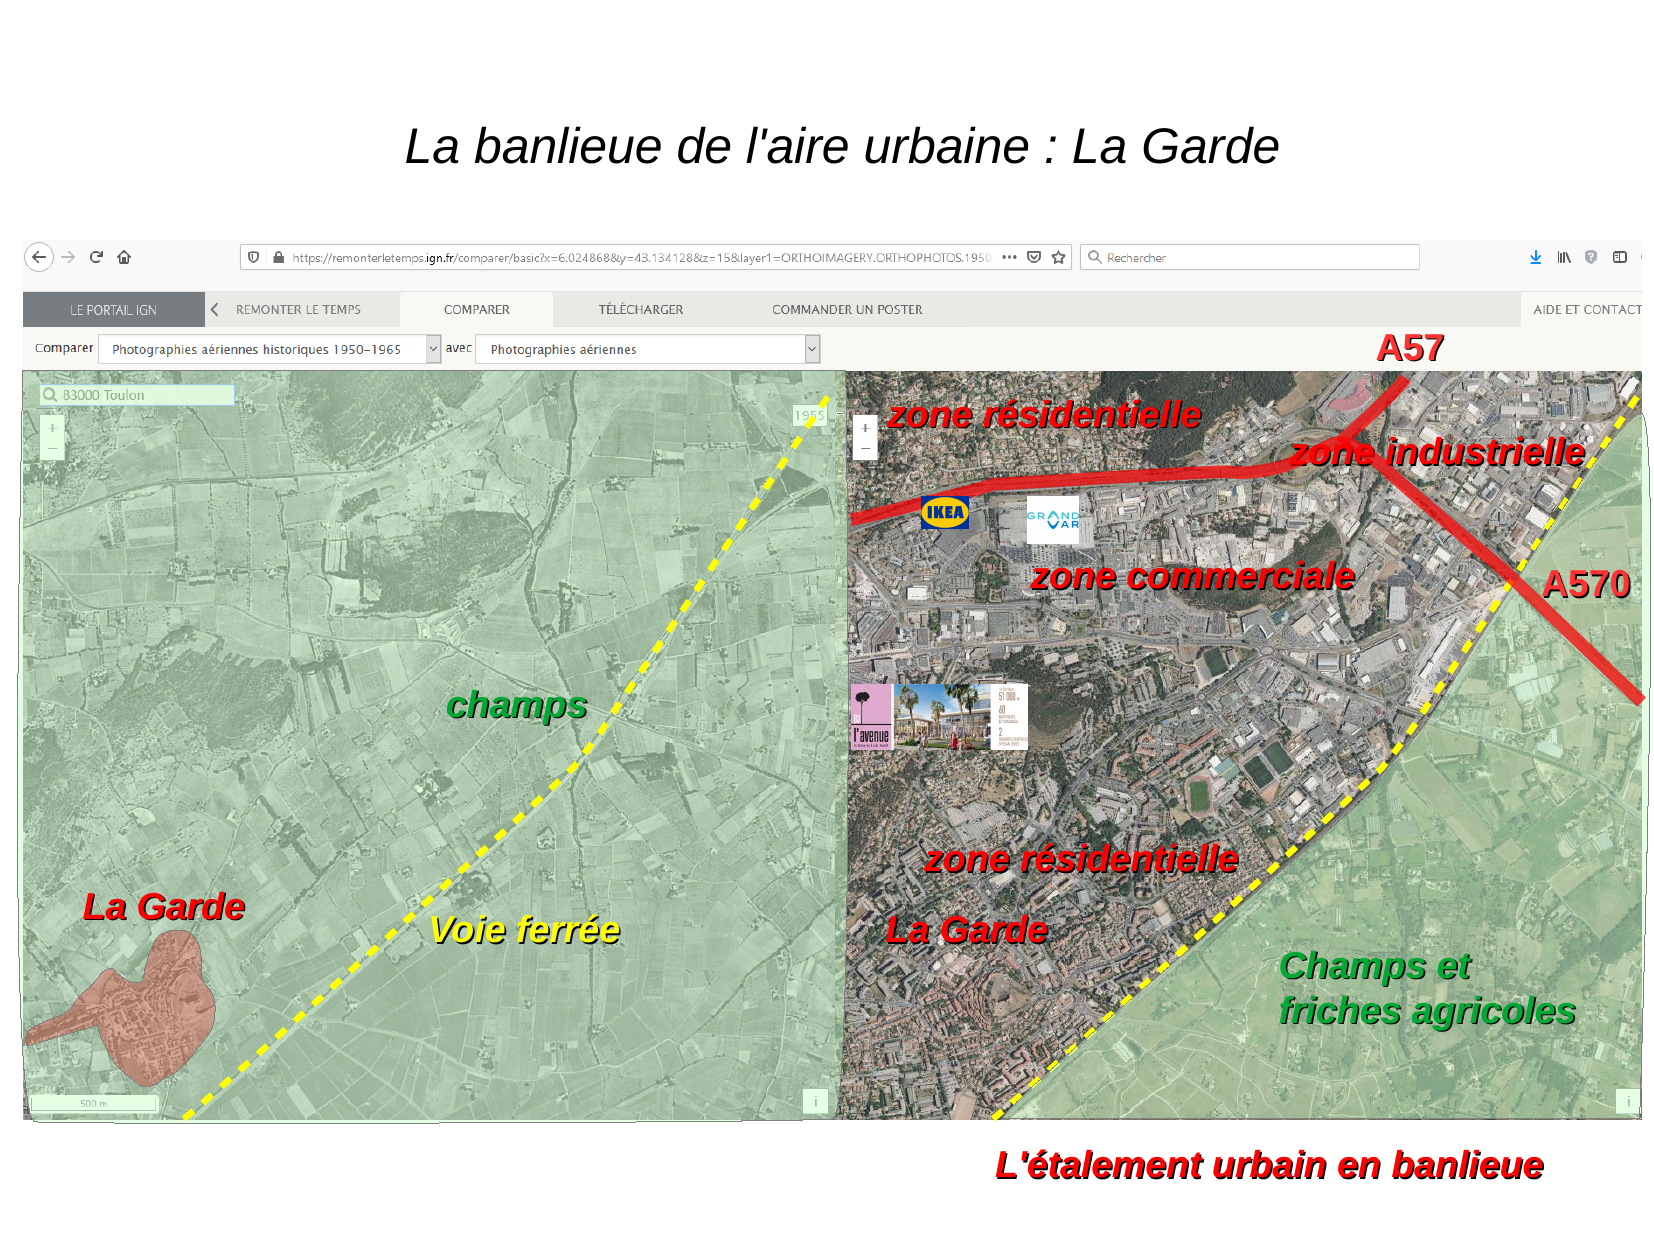

La banlieue de l'aire urbaine : La Garde
A57
zone résidentielle
zone industrielle
zone commerciale
A570
champs
zone résidentielle
La Garde
Voie ferrée
La Garde
Champs et
friches agricoles
L'étalement urbain en banlieue